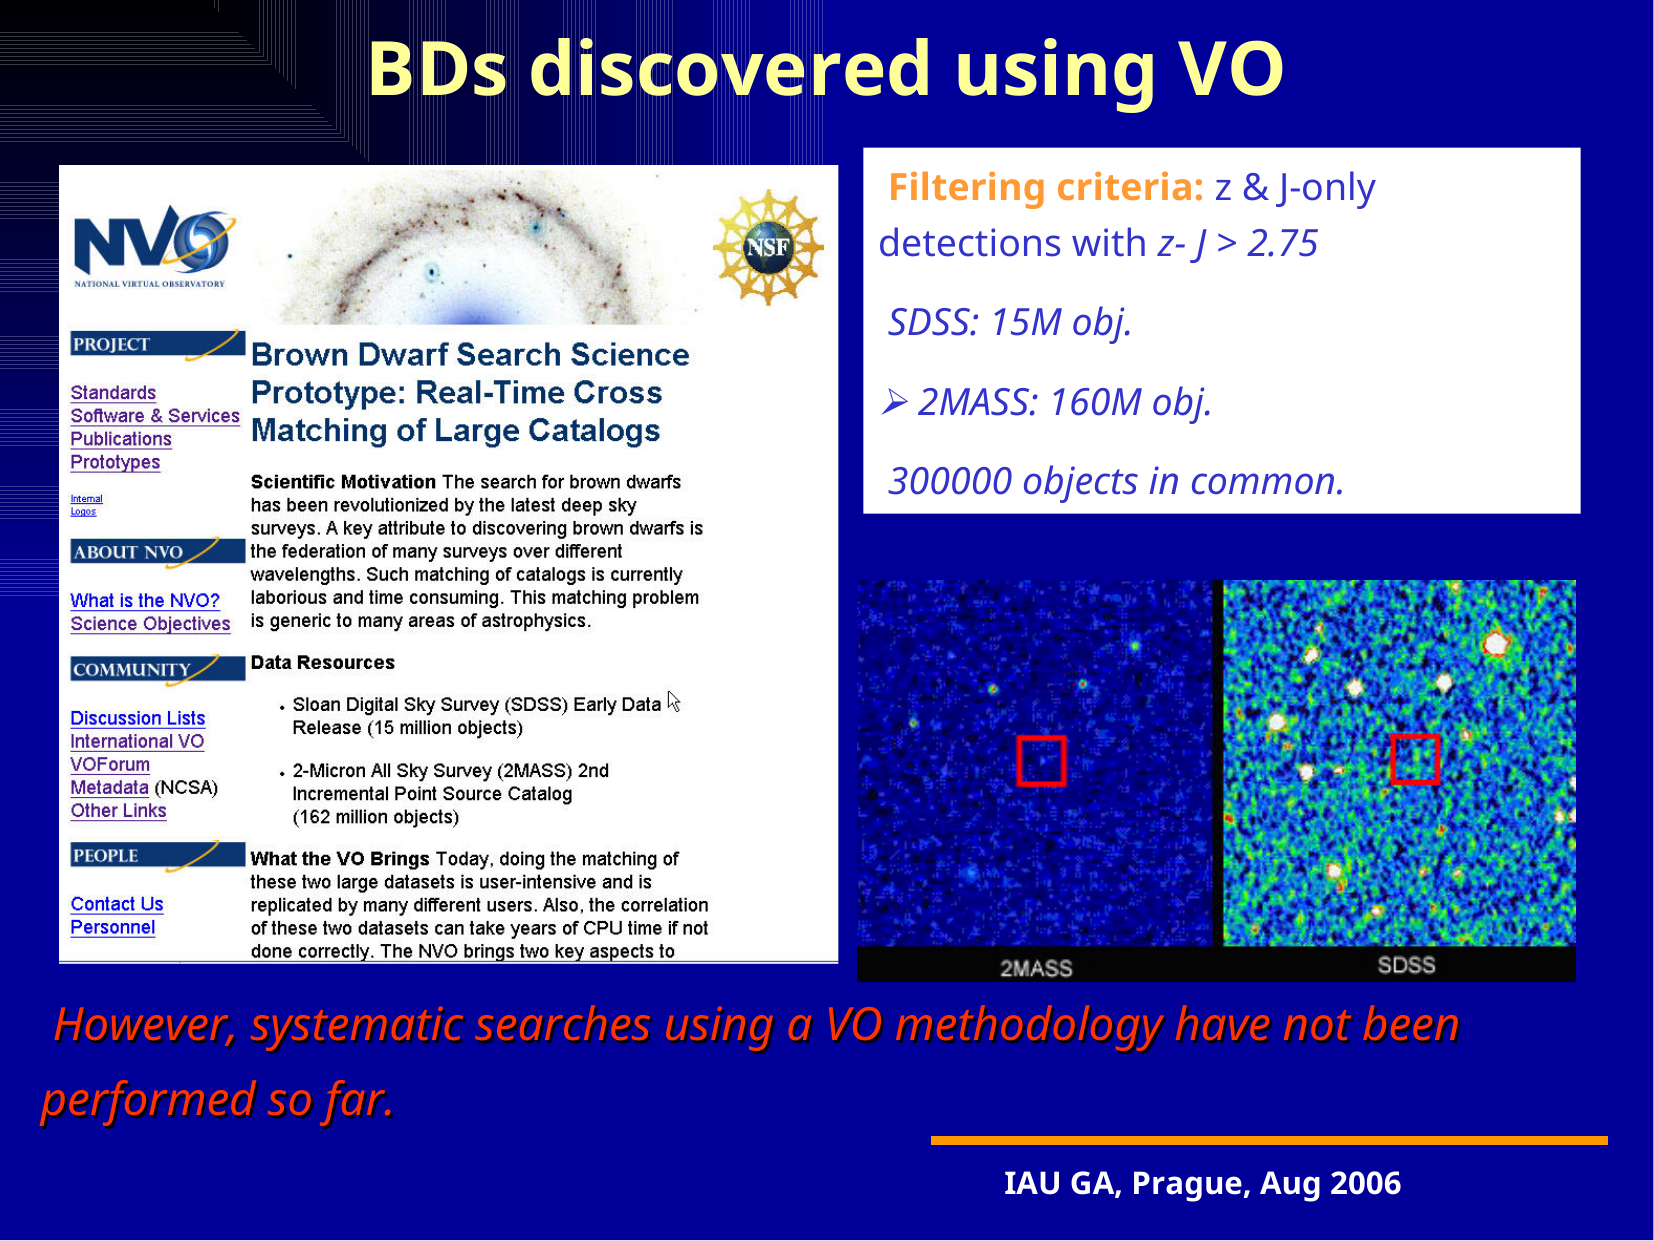

# BDs discovered using VO
 Filtering criteria: z & J-only detections with z- J > 2.75
 SDSS: 15M obj.
 2MASS: 160M obj.
 300000 objects in common.
 However, systematic searches using a VO methodology have not been performed so far.
	IAU GA, Prague, Aug 2006